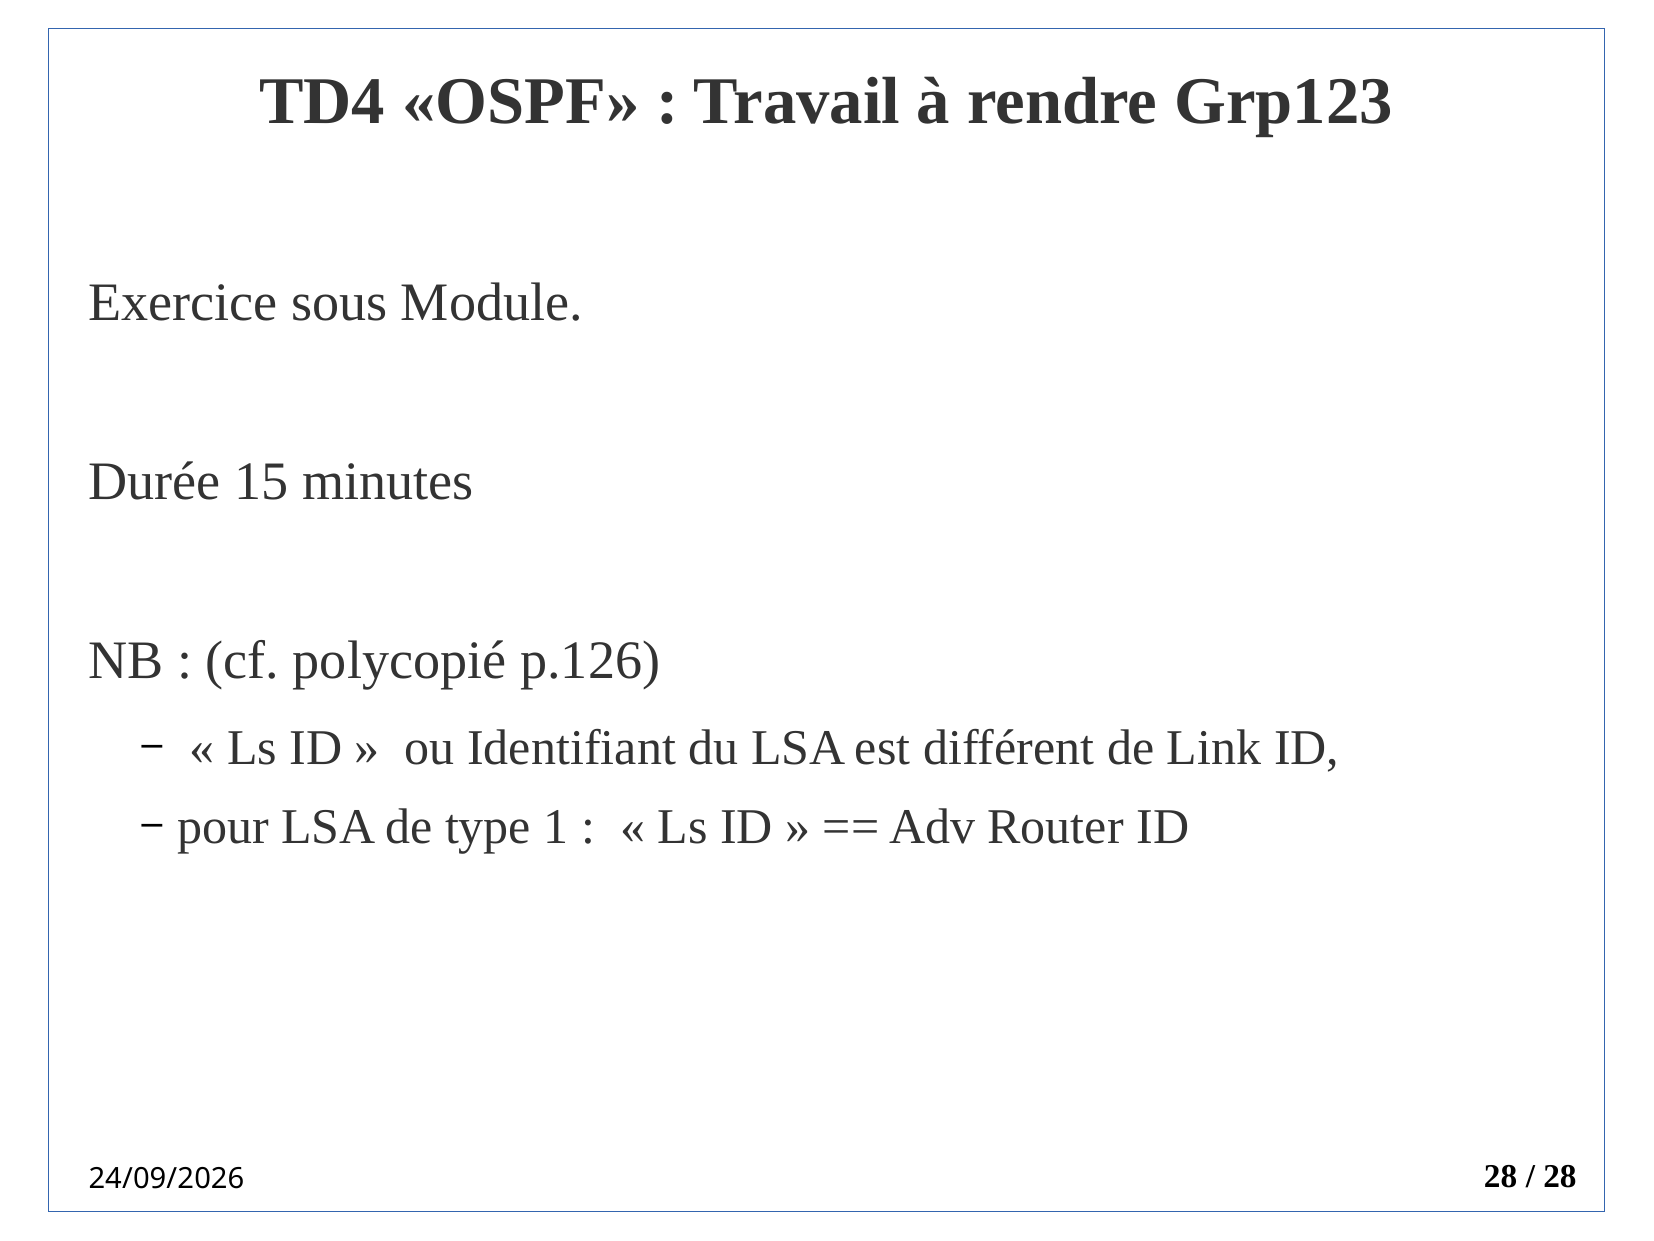

# TD4 «OSPF» : Travail à rendre Grp123
Exercice sous Module.
Durée 15 minutes
NB : (cf. polycopié p.126)
 « Ls ID » ou Identifiant du LSA est différent de Link ID,
pour LSA de type 1 : « Ls ID » == Adv Router ID
28